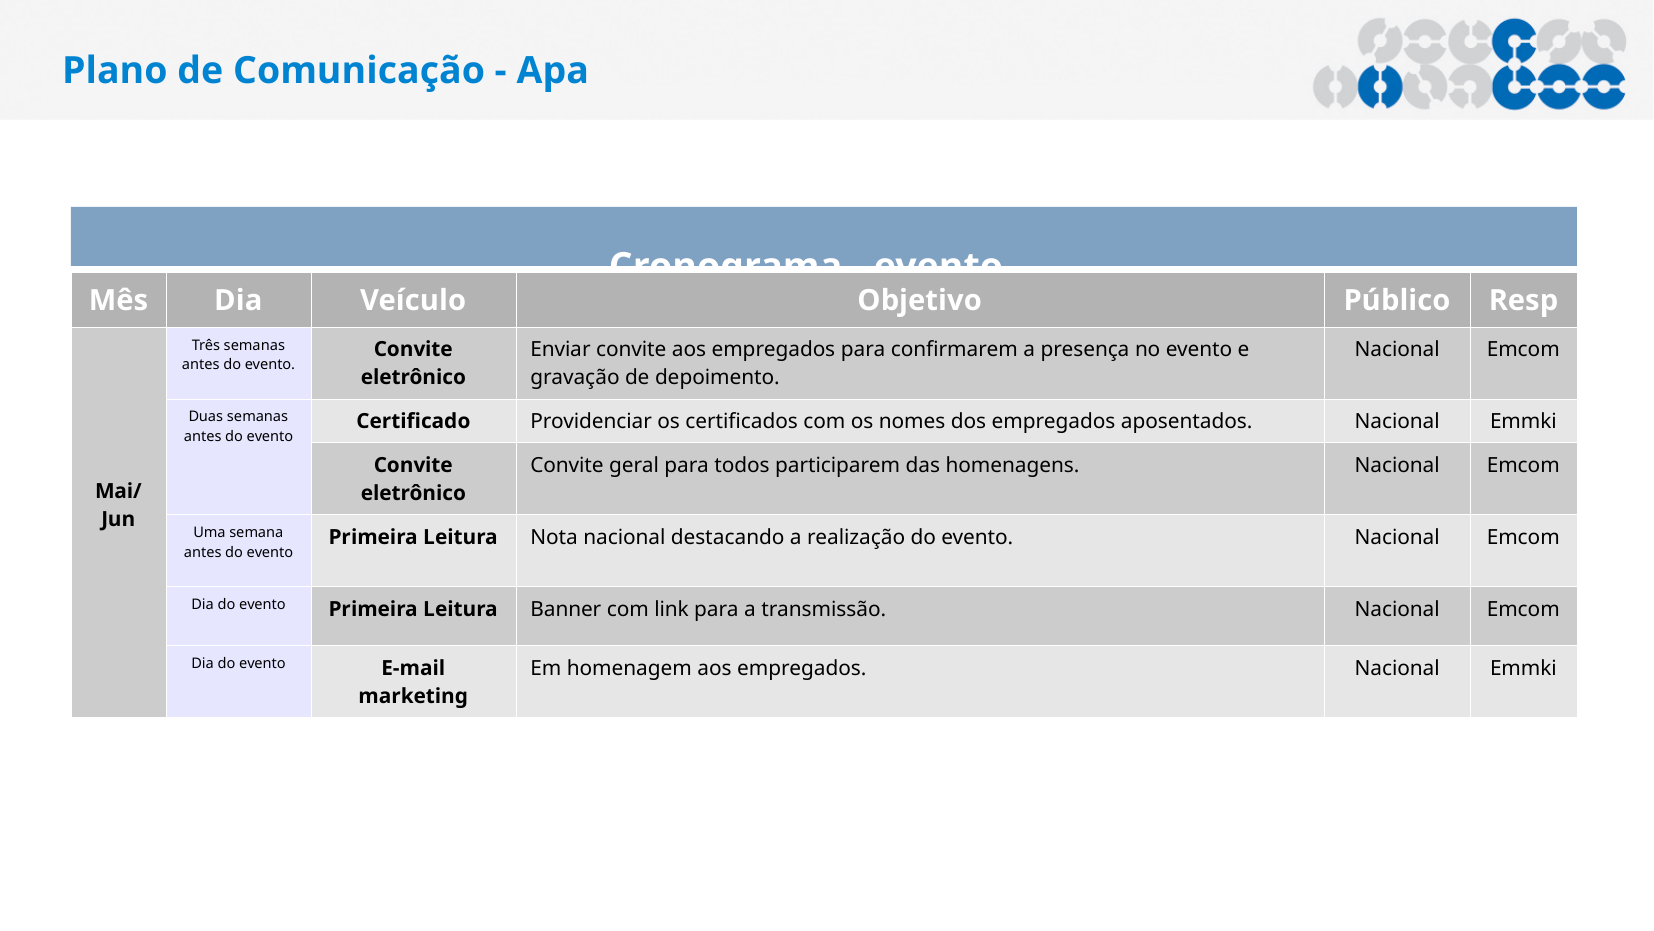

Plano de Comunicação - Apa
Cronograma - evento
| Mês | Dia | Veículo | Objetivo | Público | Resp |
| --- | --- | --- | --- | --- | --- |
| Mai/ Jun | Três semanas antes do evento. | Convite eletrônico | Enviar convite aos empregados para confirmarem a presença no evento e gravação de depoimento. | Nacional | Emcom |
| | Duas semanas antes do evento | Certificado | Providenciar os certificados com os nomes dos empregados aposentados. | Nacional | Emmki |
| | | Convite eletrônico | Convite geral para todos participarem das homenagens. | Nacional | Emcom |
| | Uma semana antes do evento | Primeira Leitura | Nota nacional destacando a realização do evento. | Nacional | Emcom |
| | Dia do evento | Primeira Leitura | Banner com link para a transmissão. | Nacional | Emcom |
| | Dia do evento | E-mail marketing | Em homenagem aos empregados. | Nacional | Emmki |